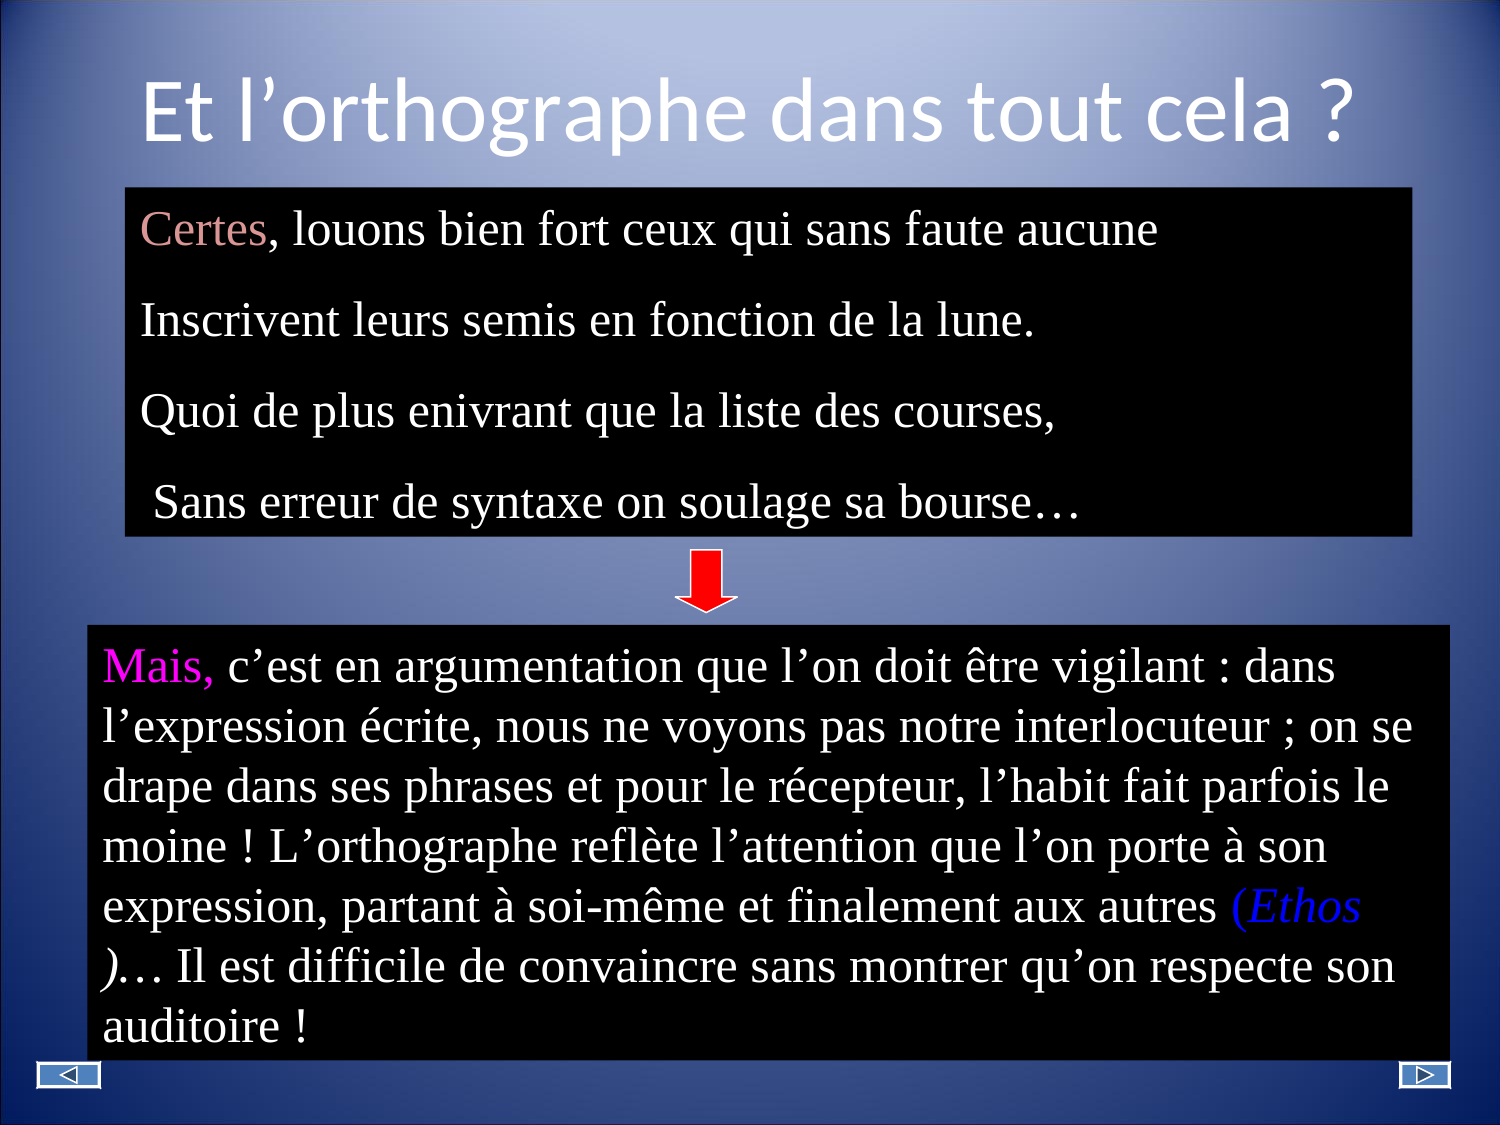

# Et l’orthographe dans tout cela ?
Certes, louons bien fort ceux qui sans faute aucune
Inscrivent leurs semis en fonction de la lune.
Quoi de plus enivrant que la liste des courses,
 Sans erreur de syntaxe on soulage sa bourse…
Mais, c’est en argumentation que l’on doit être vigilant : dans l’expression écrite, nous ne voyons pas notre interlocuteur ; on se drape dans ses phrases et pour le récepteur, l’habit fait parfois le moine ! L’orthographe reflète l’attention que l’on porte à son expression, partant à soi-même et finalement aux autres (Ethos)… Il est difficile de convaincre sans montrer qu’on respecte son auditoire !